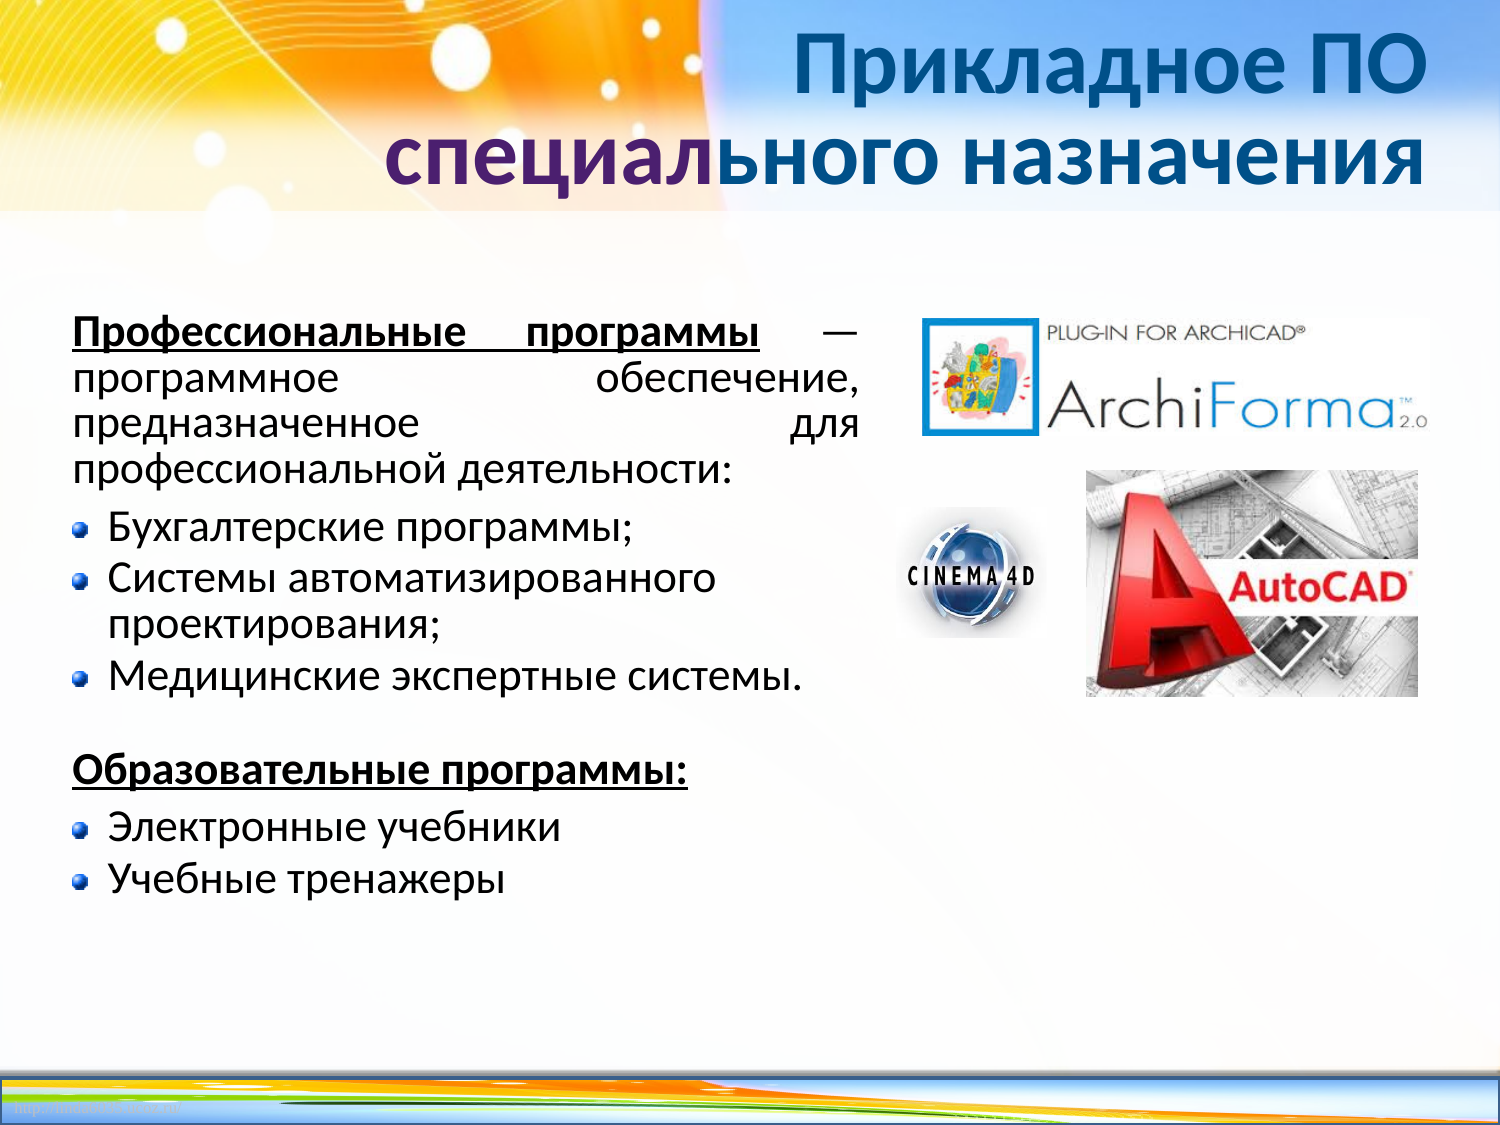

# Прикладное ПО специального назначения
Профессиональные программы — программное обеспечение, предназначенное для профессиональной деятельности:
Бухгалтерские программы;
Системы автоматизированного проектирования;
Медицинские экспертные системы.
Образовательные программы:
Электронные учебники
Учебные тренажеры